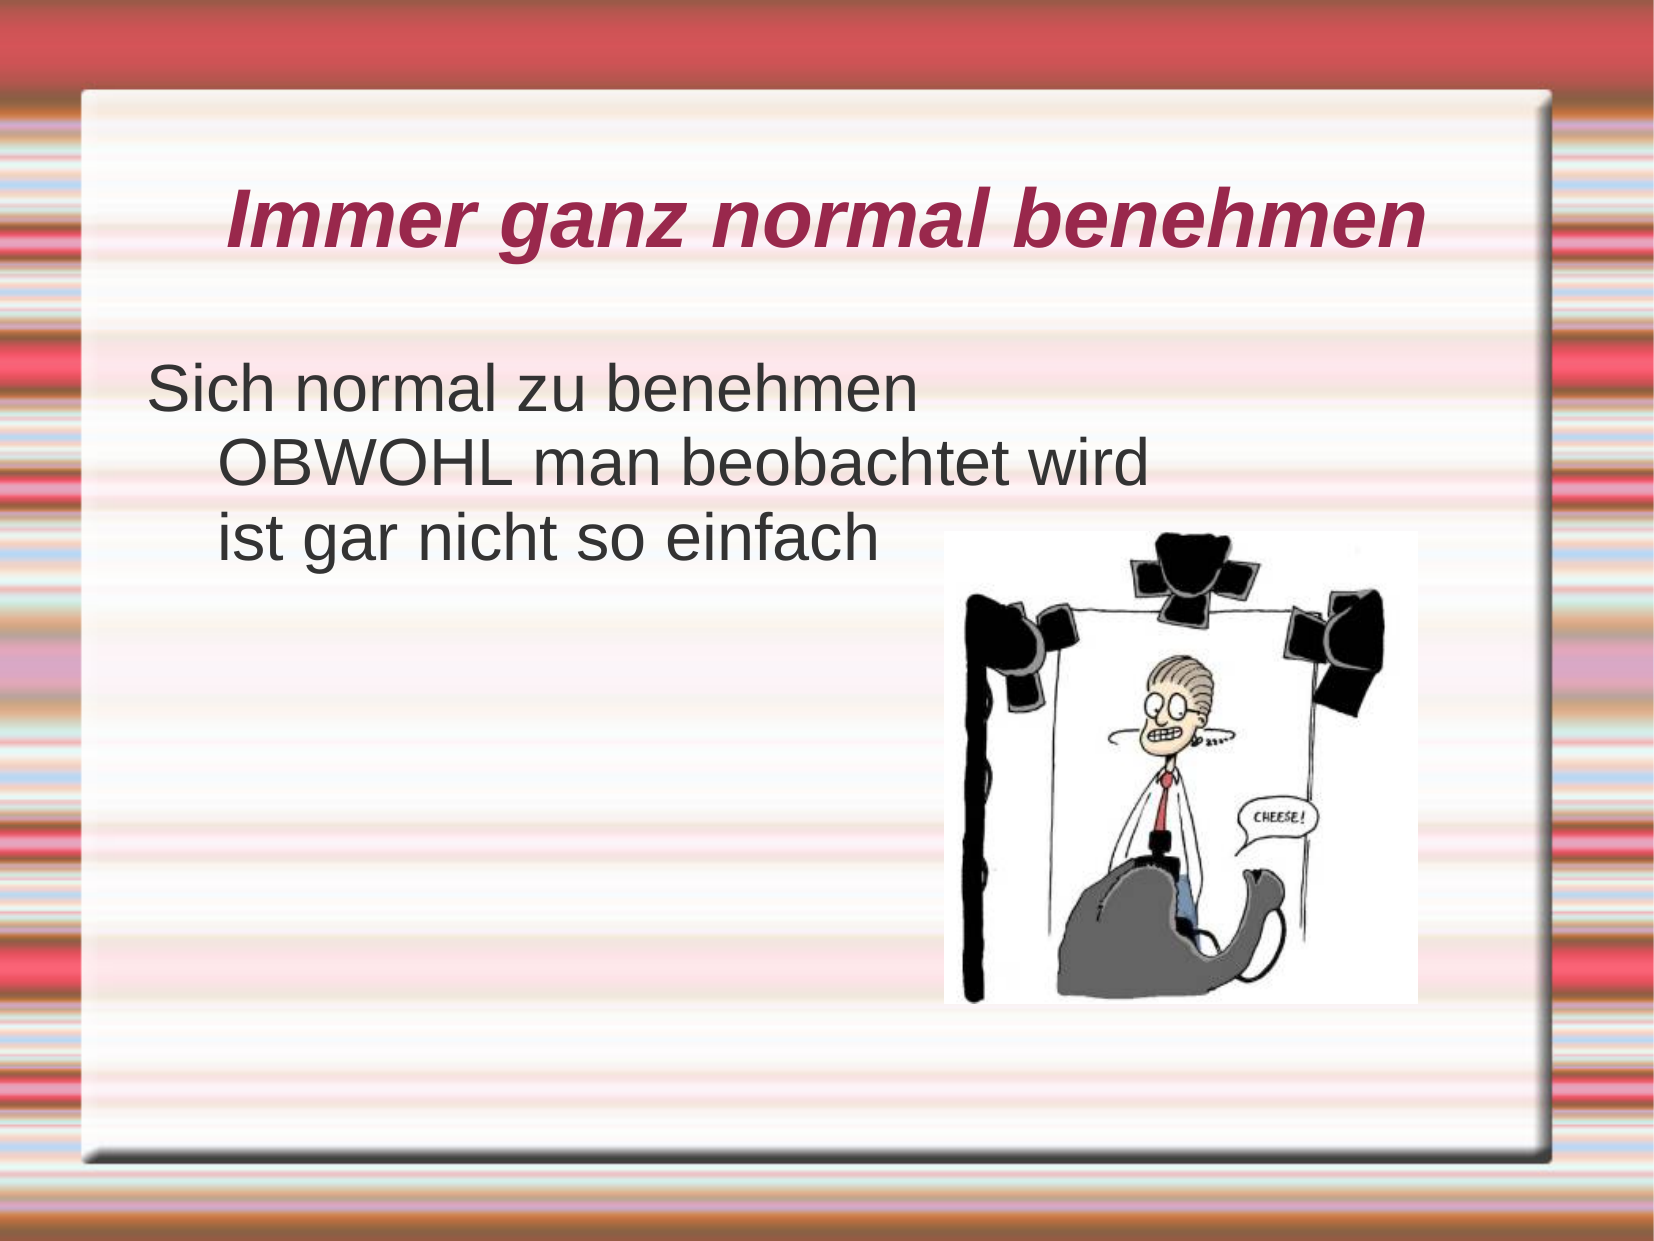

# Immer ganz normal benehmen
Sich normal zu benehmen
OBWOHL man beobachtet wird
ist gar nicht so einfach